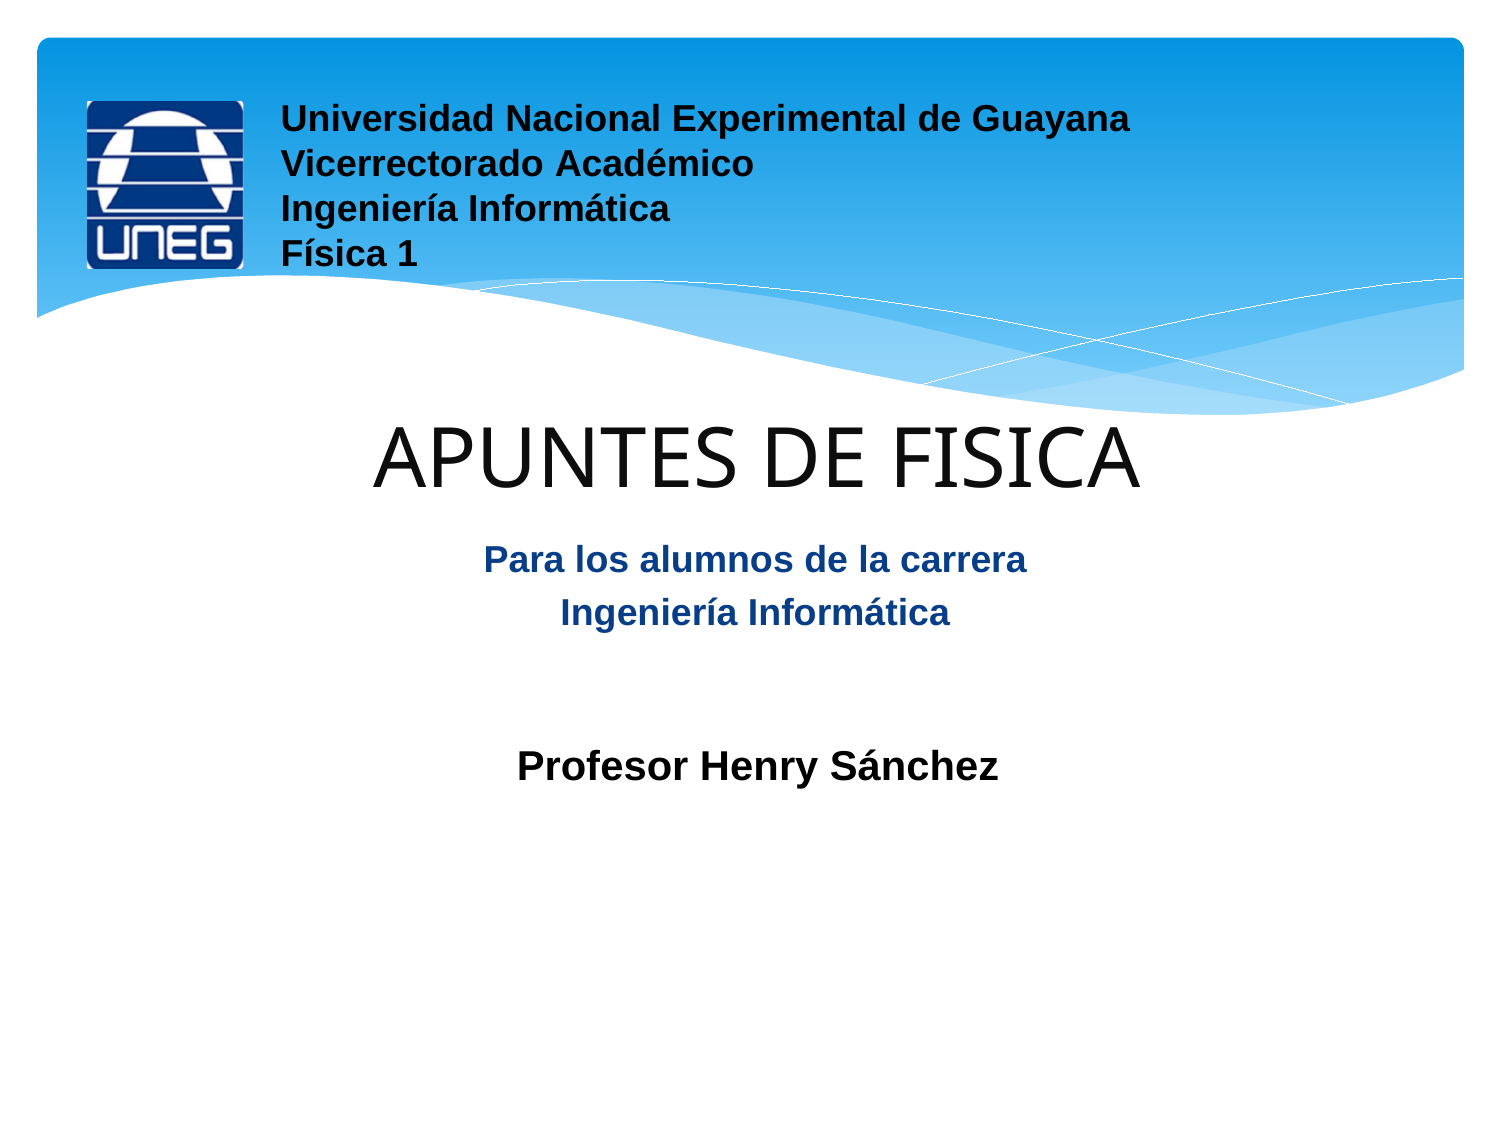

Universidad Nacional Experimental de Guayana
Vicerrectorado Académico
Ingeniería Informática
Física 1
APUNTES DE FISICA
# Para los alumnos de la carrera
Ingeniería Informática
Profesor Henry Sánchez